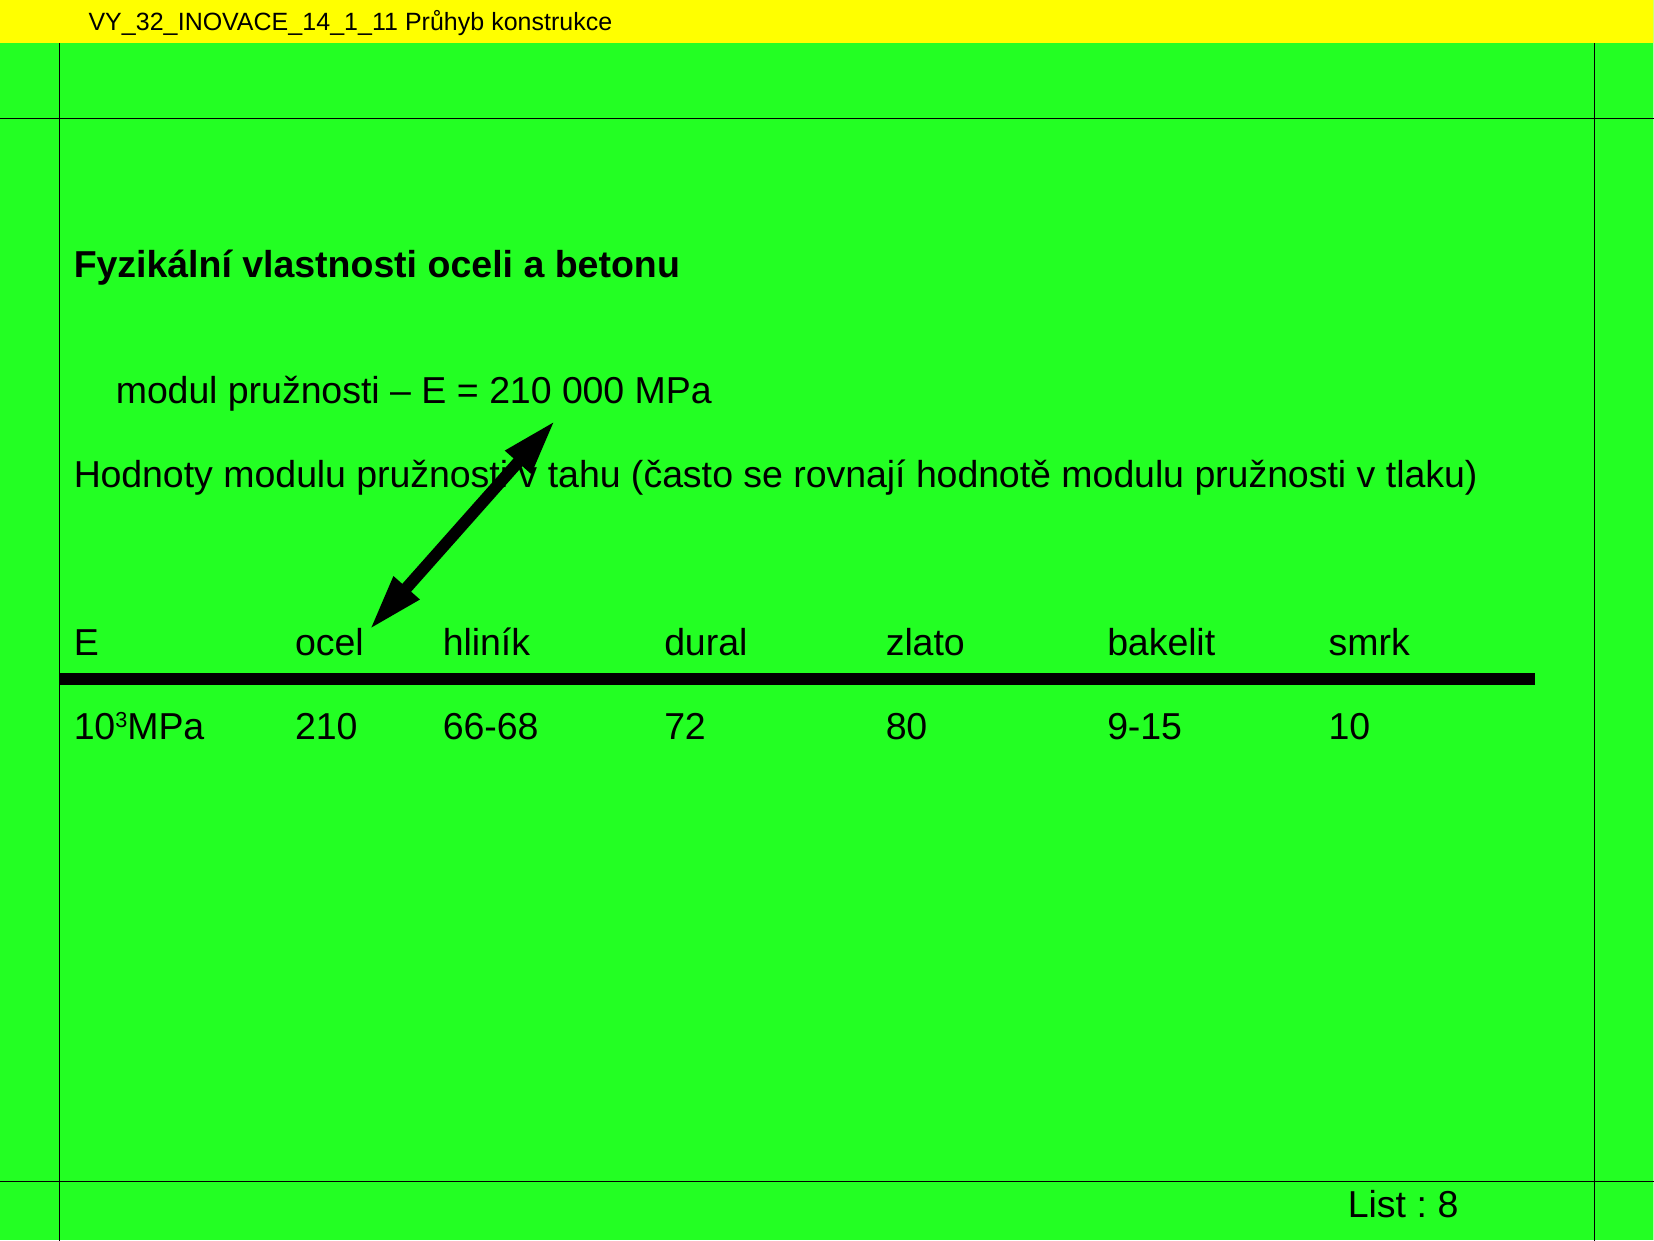

VY_32_INOVACE_14_1_11 Průhyb konstrukce
Fyzikální vlastnosti oceli a betonu
 modul pružnosti – E = 210 000 MPa
Hodnoty modulu pružnosti v tahu (často se rovnají hodnotě modulu pružnosti v tlaku)
E			ocel		hliník		dural		zlato		bakelit		smrk
103MPa		210 		66-68 		72 			80 			9-15 		10
List :